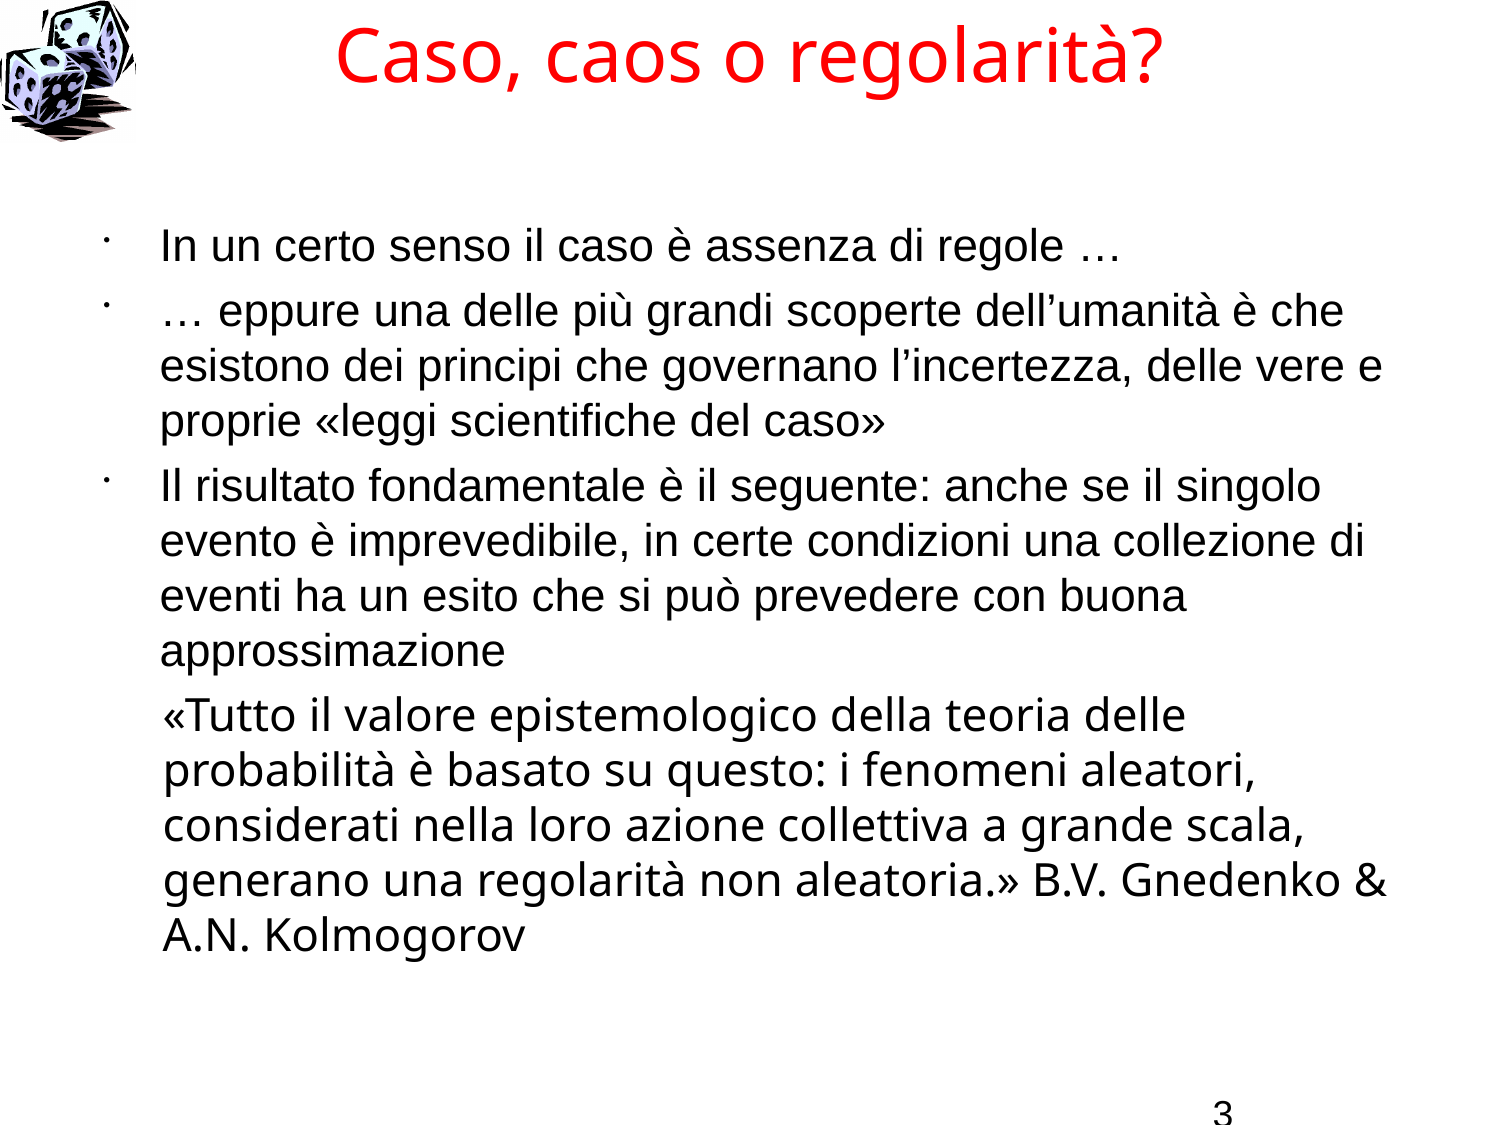

# Caso, caos o regolarità?
In un certo senso il caso è assenza di regole …
… eppure una delle più grandi scoperte dell’umanità è che esistono dei principi che governano l’incertezza, delle vere e proprie «leggi scientifiche del caso»
Il risultato fondamentale è il seguente: anche se il singolo evento è imprevedibile, in certe condizioni una collezione di eventi ha un esito che si può prevedere con buona approssimazione
«Tutto il valore epistemologico della teoria delle probabilità è basato su questo: i fenomeni aleatori, considerati nella loro azione collettiva a grande scala, generano una regolarità non aleatoria.» B.V. Gnedenko & A.N. Kolmogorov